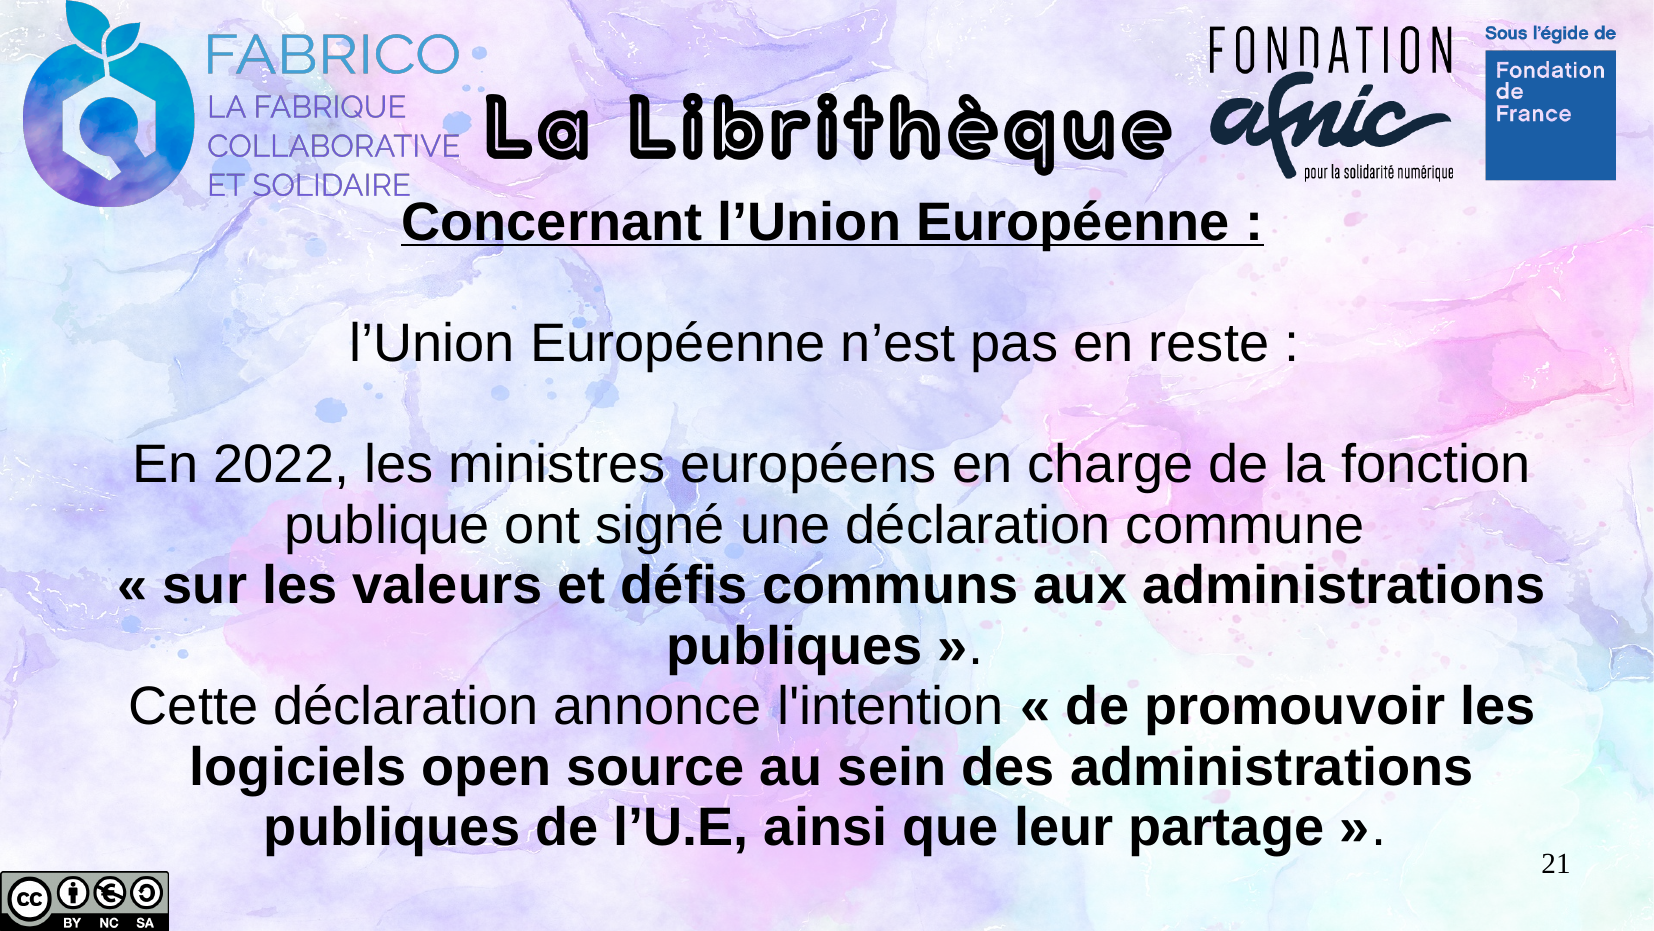

# Concernant l’Union Européenne :
l’Union Européenne n’est pas en reste :
En 2022, les ministres européens en charge de la fonction publique ont signé une déclaration commune
« sur les valeurs et défis communs aux administrations publiques ».
Cette déclaration annonce l'intention « de promouvoir les logiciels open source au sein des administrations publiques de l’U.E, ainsi que leur partage ».
21